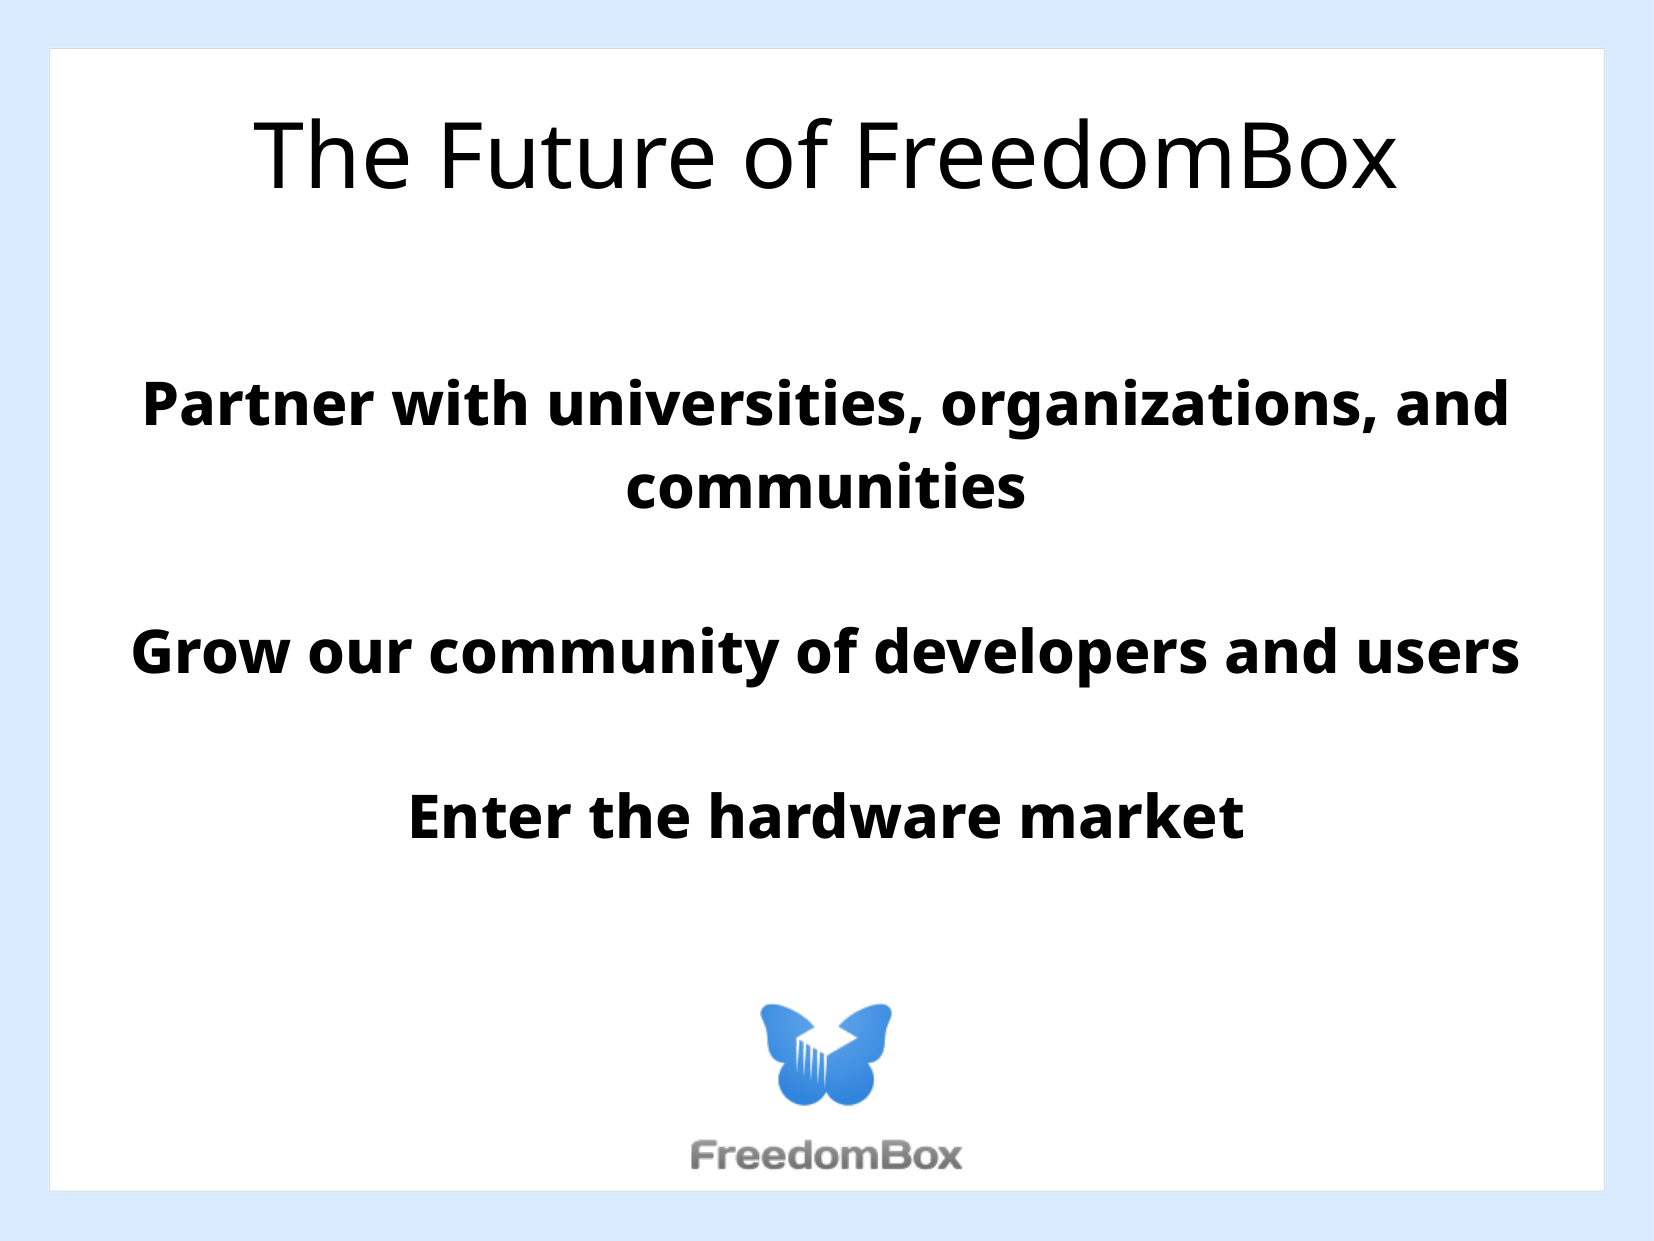

# The Future of FreedomBox
Partner with universities, organizations, and communities
Grow our community of developers and users
Enter the hardware market